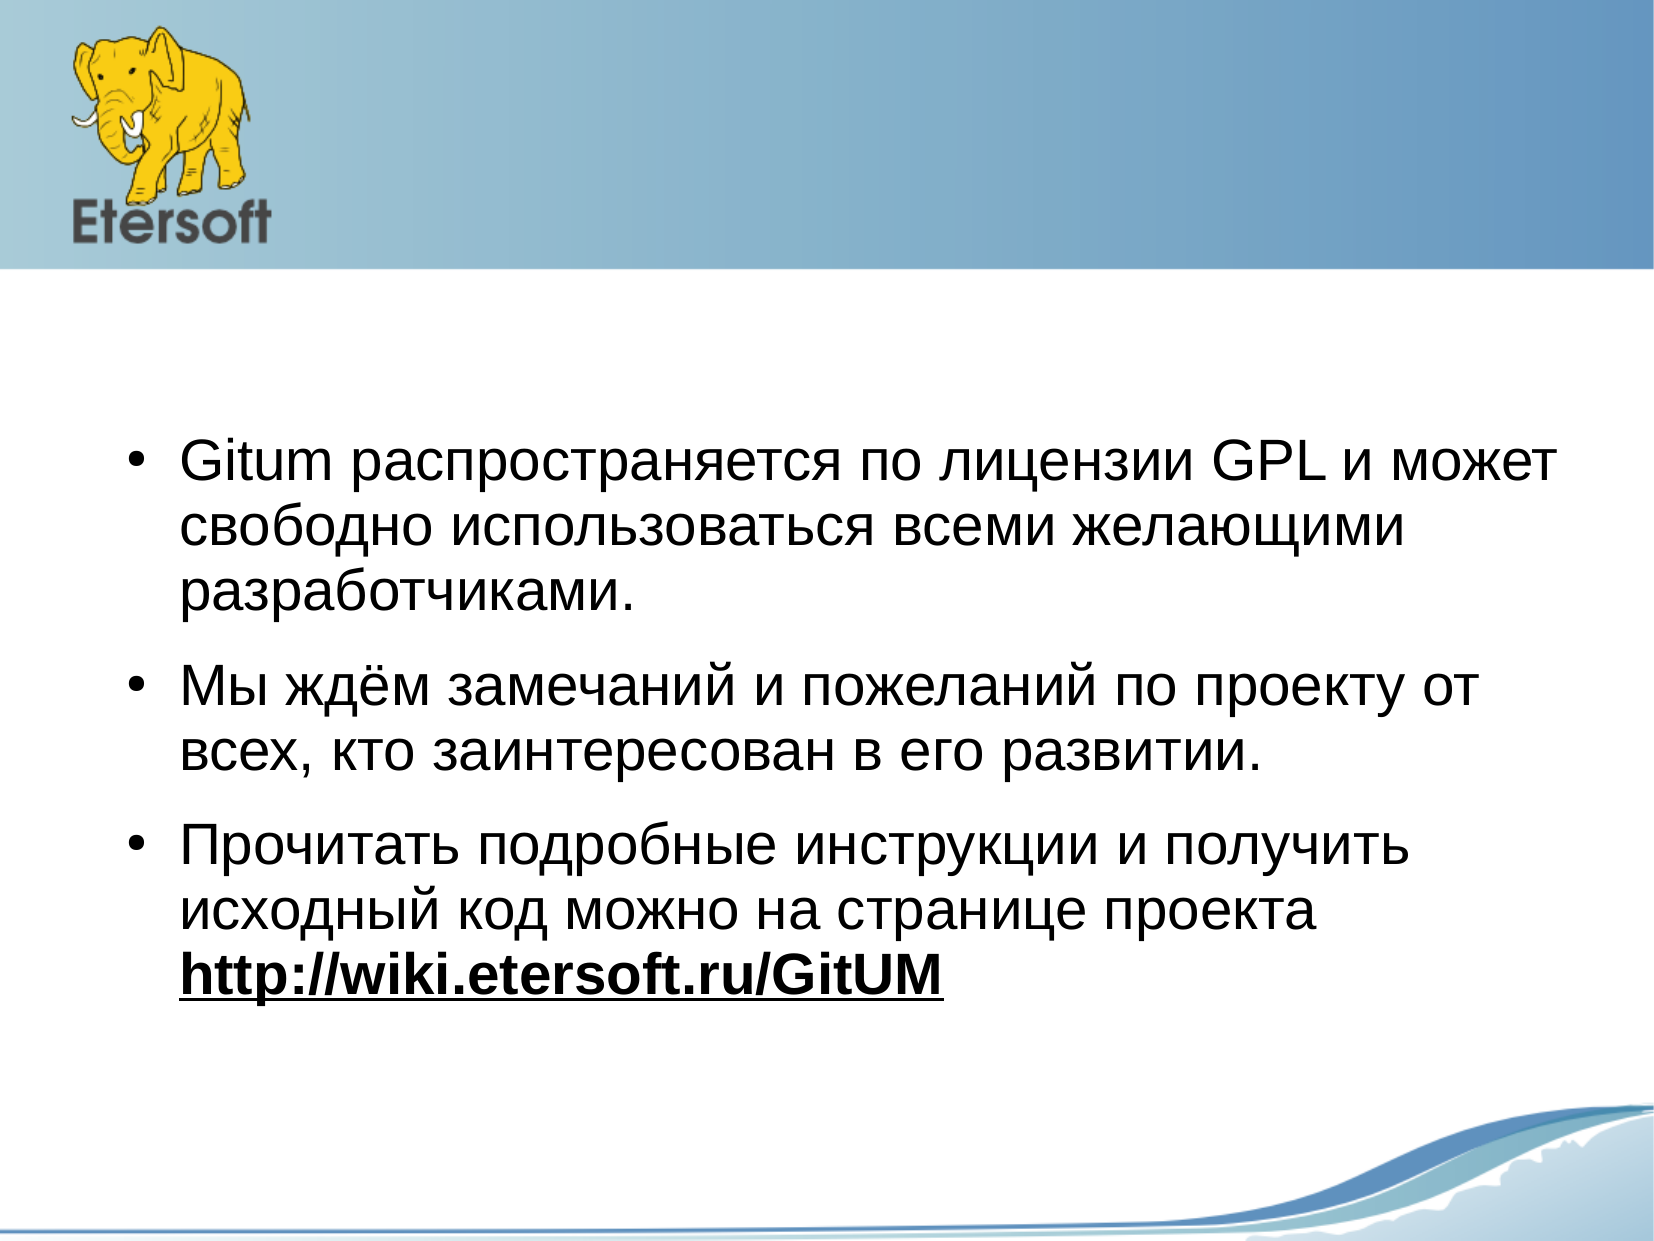

# Gitum распространяется по лицензии GPL и может свободно использоваться всеми желающими разработчиками.
Мы ждём замечаний и пожеланий по проекту от всех, кто заинтересован в его развитии.
Прочитать подробные инструкции и получить исходный код можно на странице проекта http://wiki.etersoft.ru/GitUM